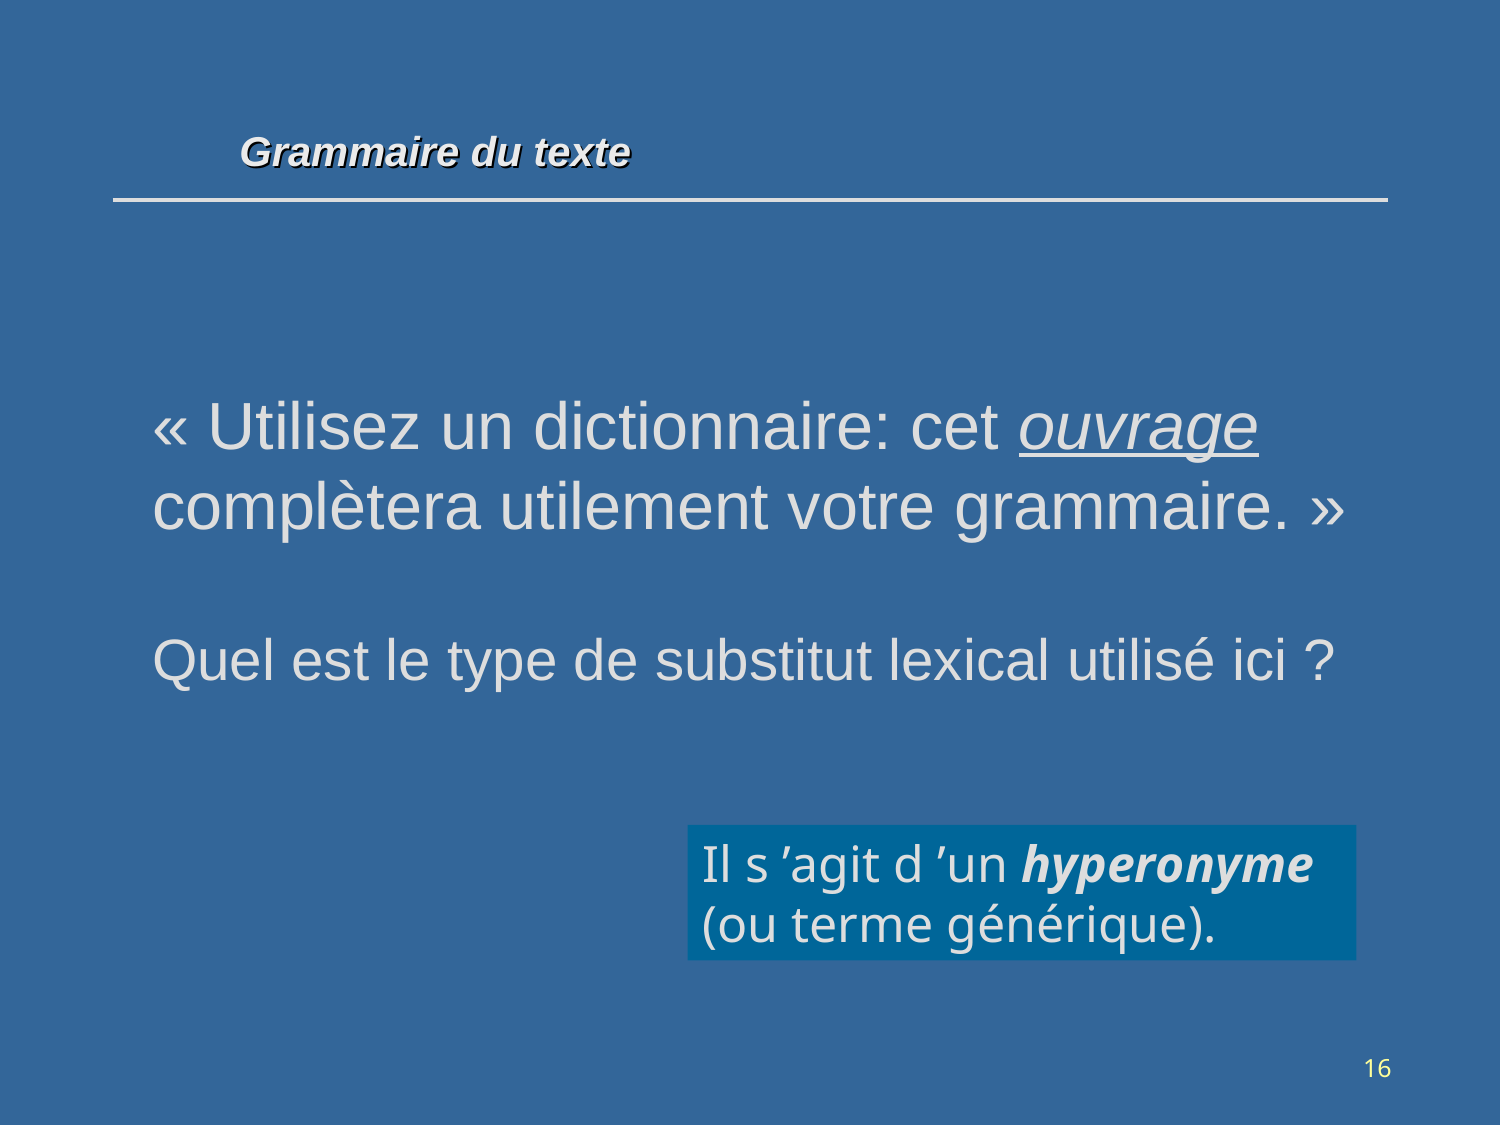

Grammaire du texte
« Utilisez un dictionnaire: cet ouvrage complètera utilement votre grammaire. »
Quel est le type de substitut lexical utilisé ici ?
Il s ’agit d ’un hyperonyme
(ou terme générique).
16